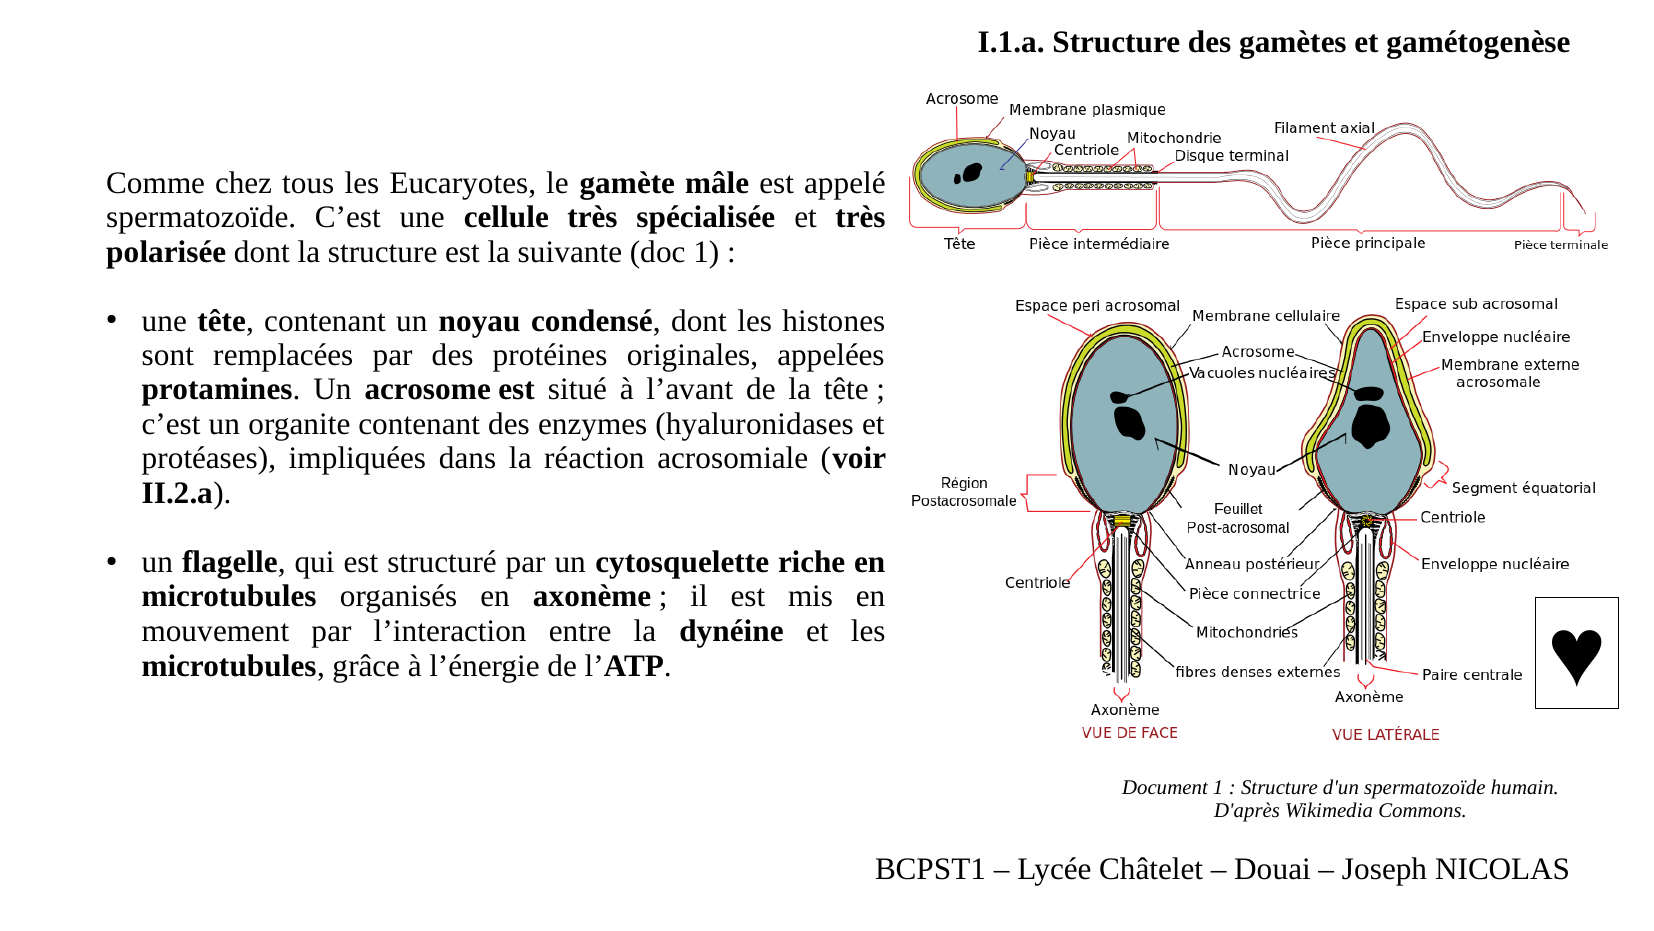

I.1.a. Structure des gamètes et gamétogenèse
Comme chez tous les Eucaryotes, le gamète mâle est appelé spermatozoïde. C’est une cellule très spécialisée et très polarisée dont la structure est la suivante (doc 1) :
une tête, contenant un noyau condensé, dont les histones sont remplacées par des protéines originales, appelées protamines. Un acrosome est situé à l’avant de la tête ; c’est un organite contenant des enzymes (hyaluronidases et protéases), impliquées dans la réaction acrosomiale (voir II.2.a).
un flagelle, qui est structuré par un cytosquelette riche en microtubules organisés en axonème ; il est mis en mouvement par l’interaction entre la dynéine et les microtubules, grâce à l’énergie de l’ATP.
♥
Document 1 : Structure d'un spermatozoïde humain. D'après Wikimedia Commons.
BCPST1 – Lycée Châtelet – Douai – Joseph NICOLAS